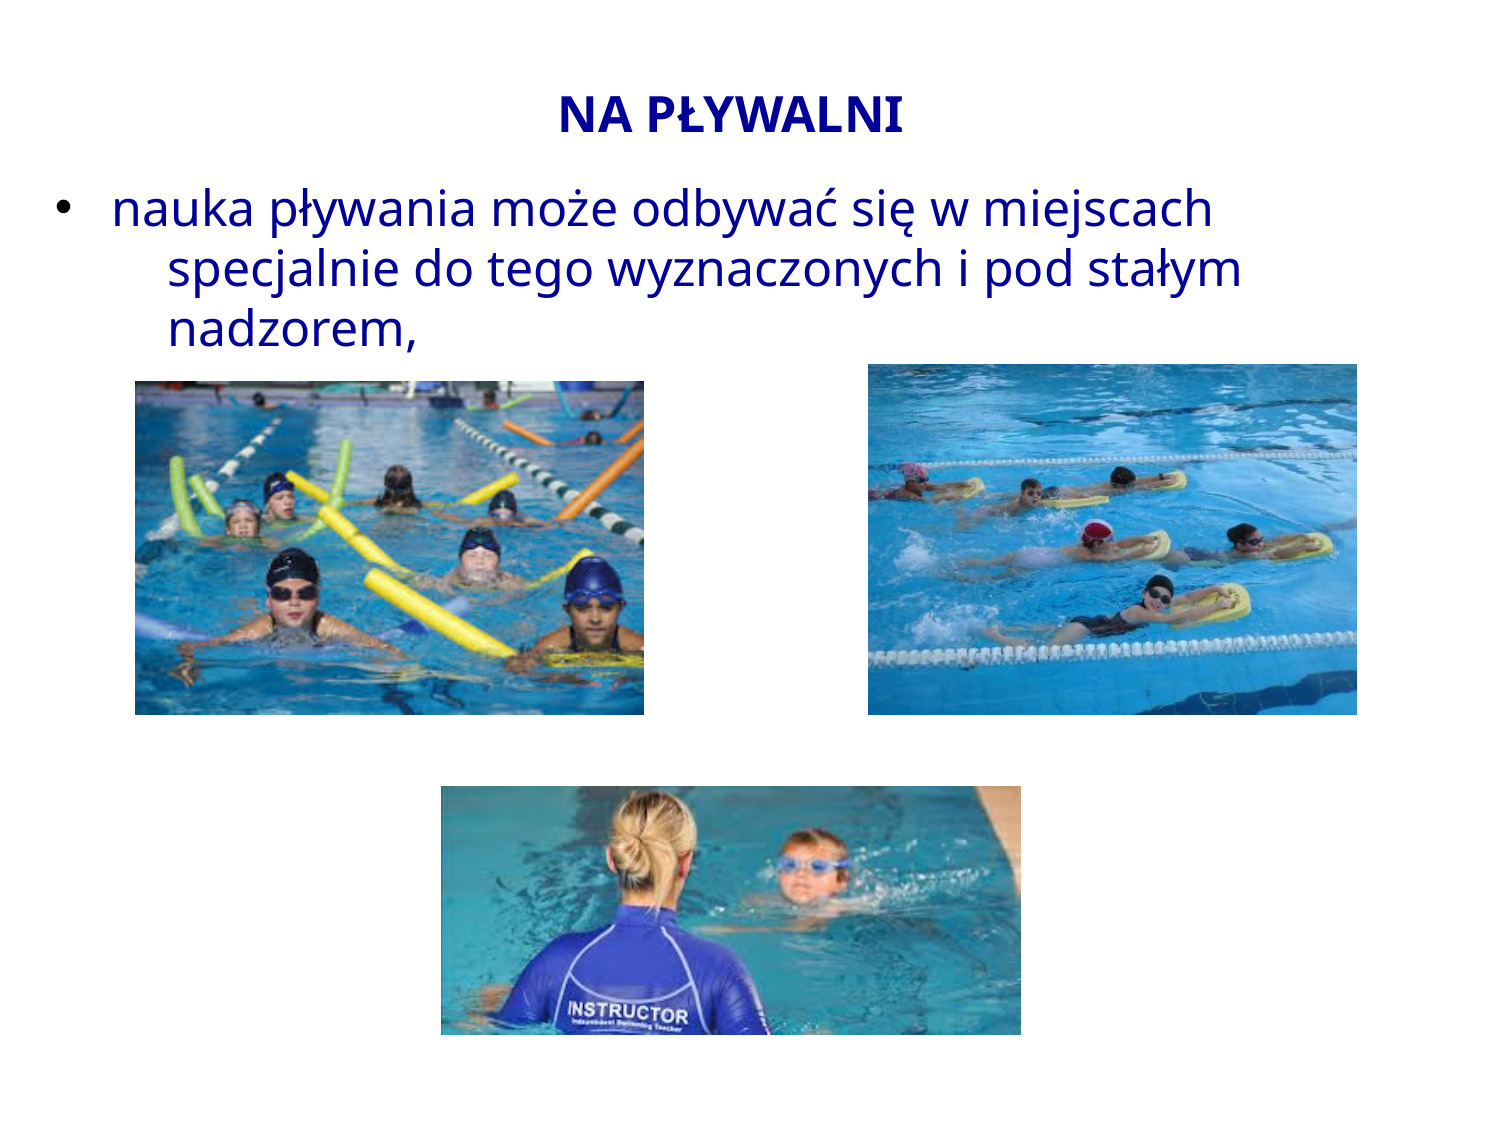

# NA PŁYWALNI
nauka pływania może odbywać się w miejscach specjalnie do tego wyznaczonych i pod stałym nadzorem,